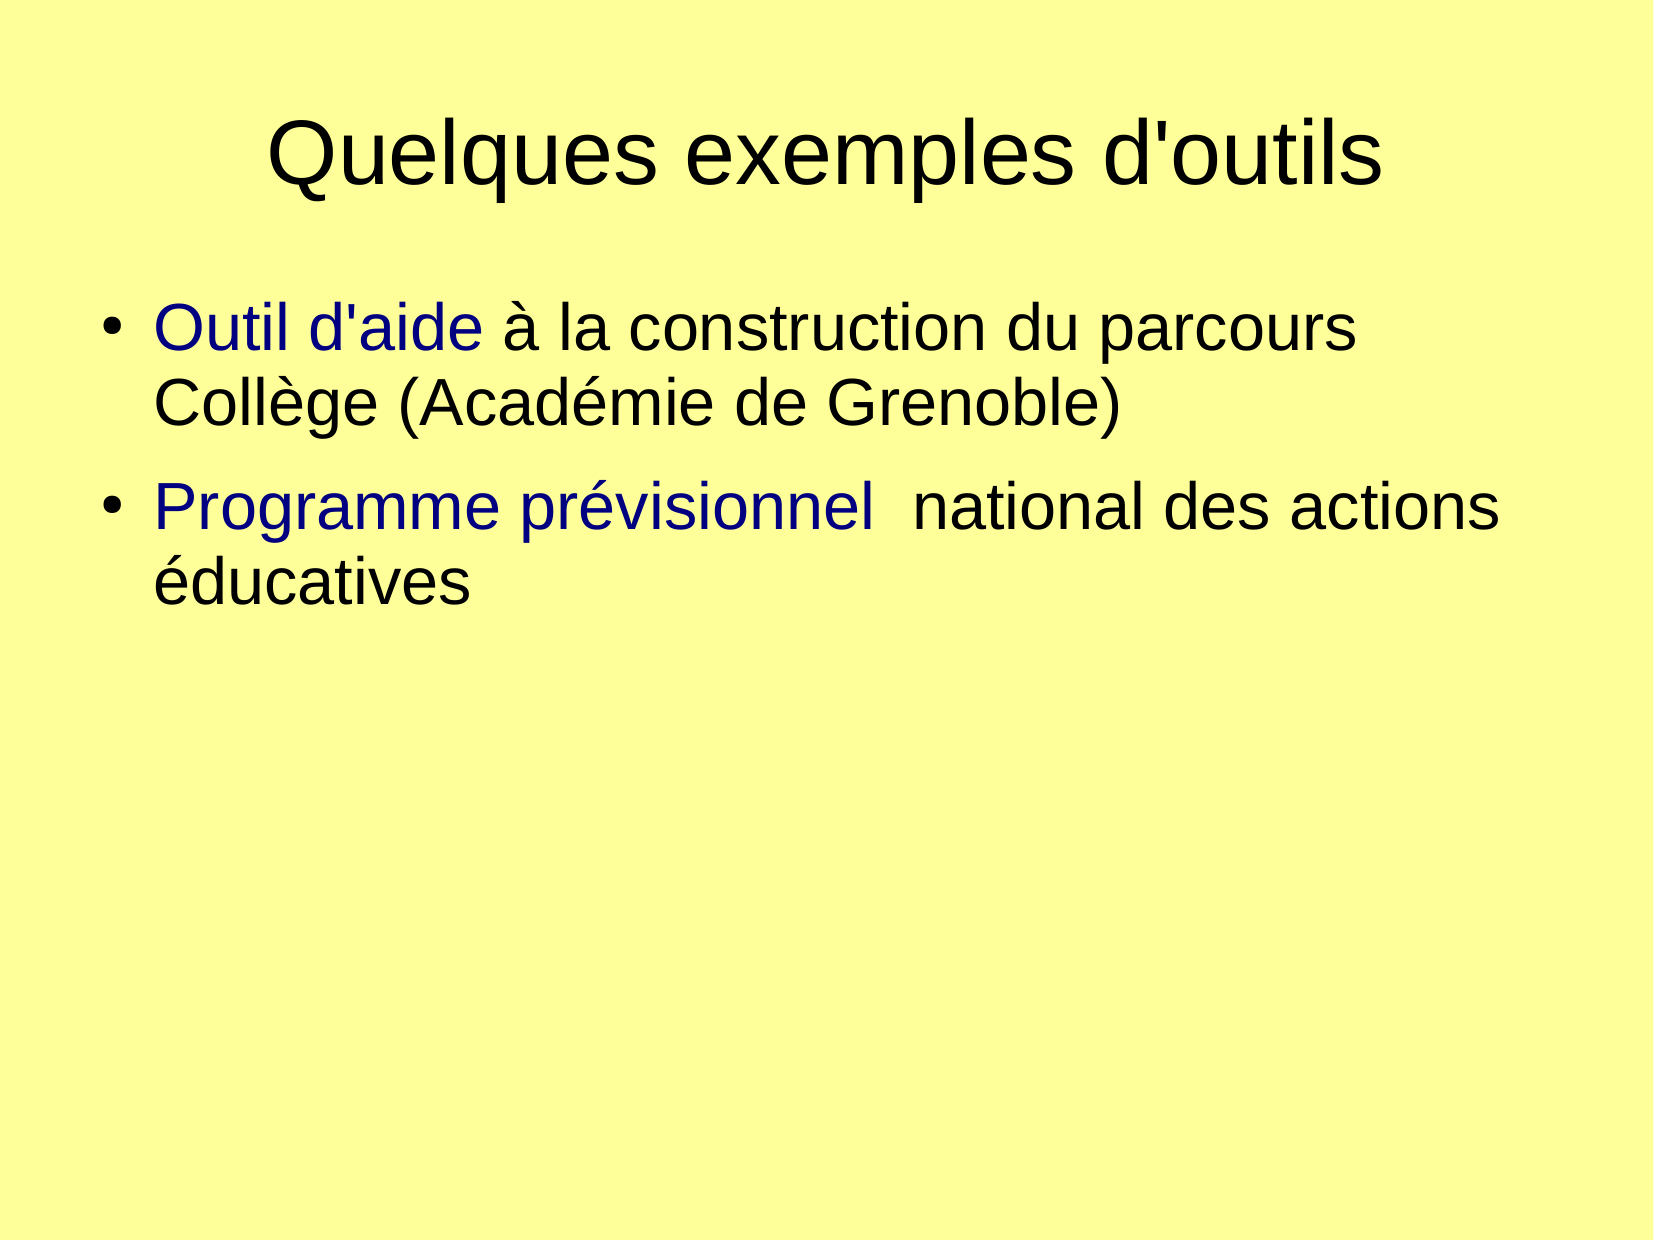

# Quelques exemples d'outils
Outil d'aide à la construction du parcours Collège (Académie de Grenoble)
Programme prévisionnel national des actions éducatives